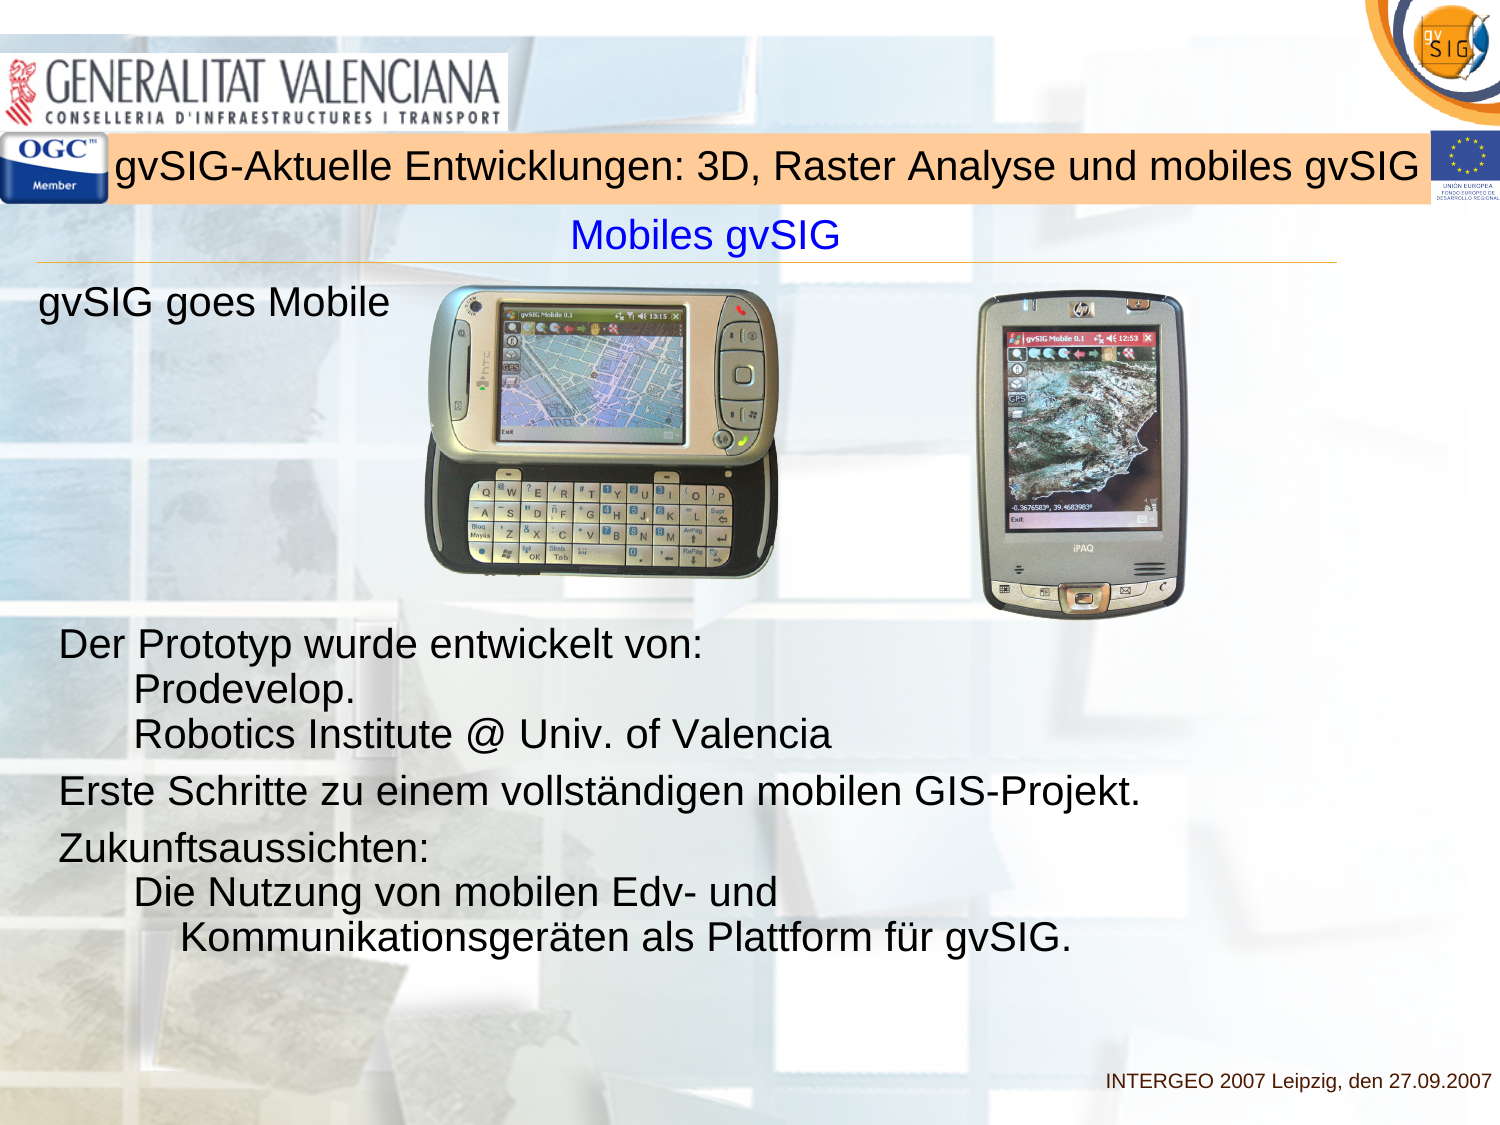

gvSIG-Aktuelle Entwicklungen: 3D, Raster Analyse und mobiles gvSIG
Mobiles gvSIG
gvSIG goes Mobile
Der Prototyp wurde entwickelt von:
Prodevelop.
Robotics Institute @ Univ. of Valencia
Erste Schritte zu einem vollständigen mobilen GIS-Projekt.
Zukunftsaussichten:
Die Nutzung von mobilen Edv- und Kommunikationsgeräten als Plattform für gvSIG.
INTERGEO 2007 Leipzig, den 27.09.2007